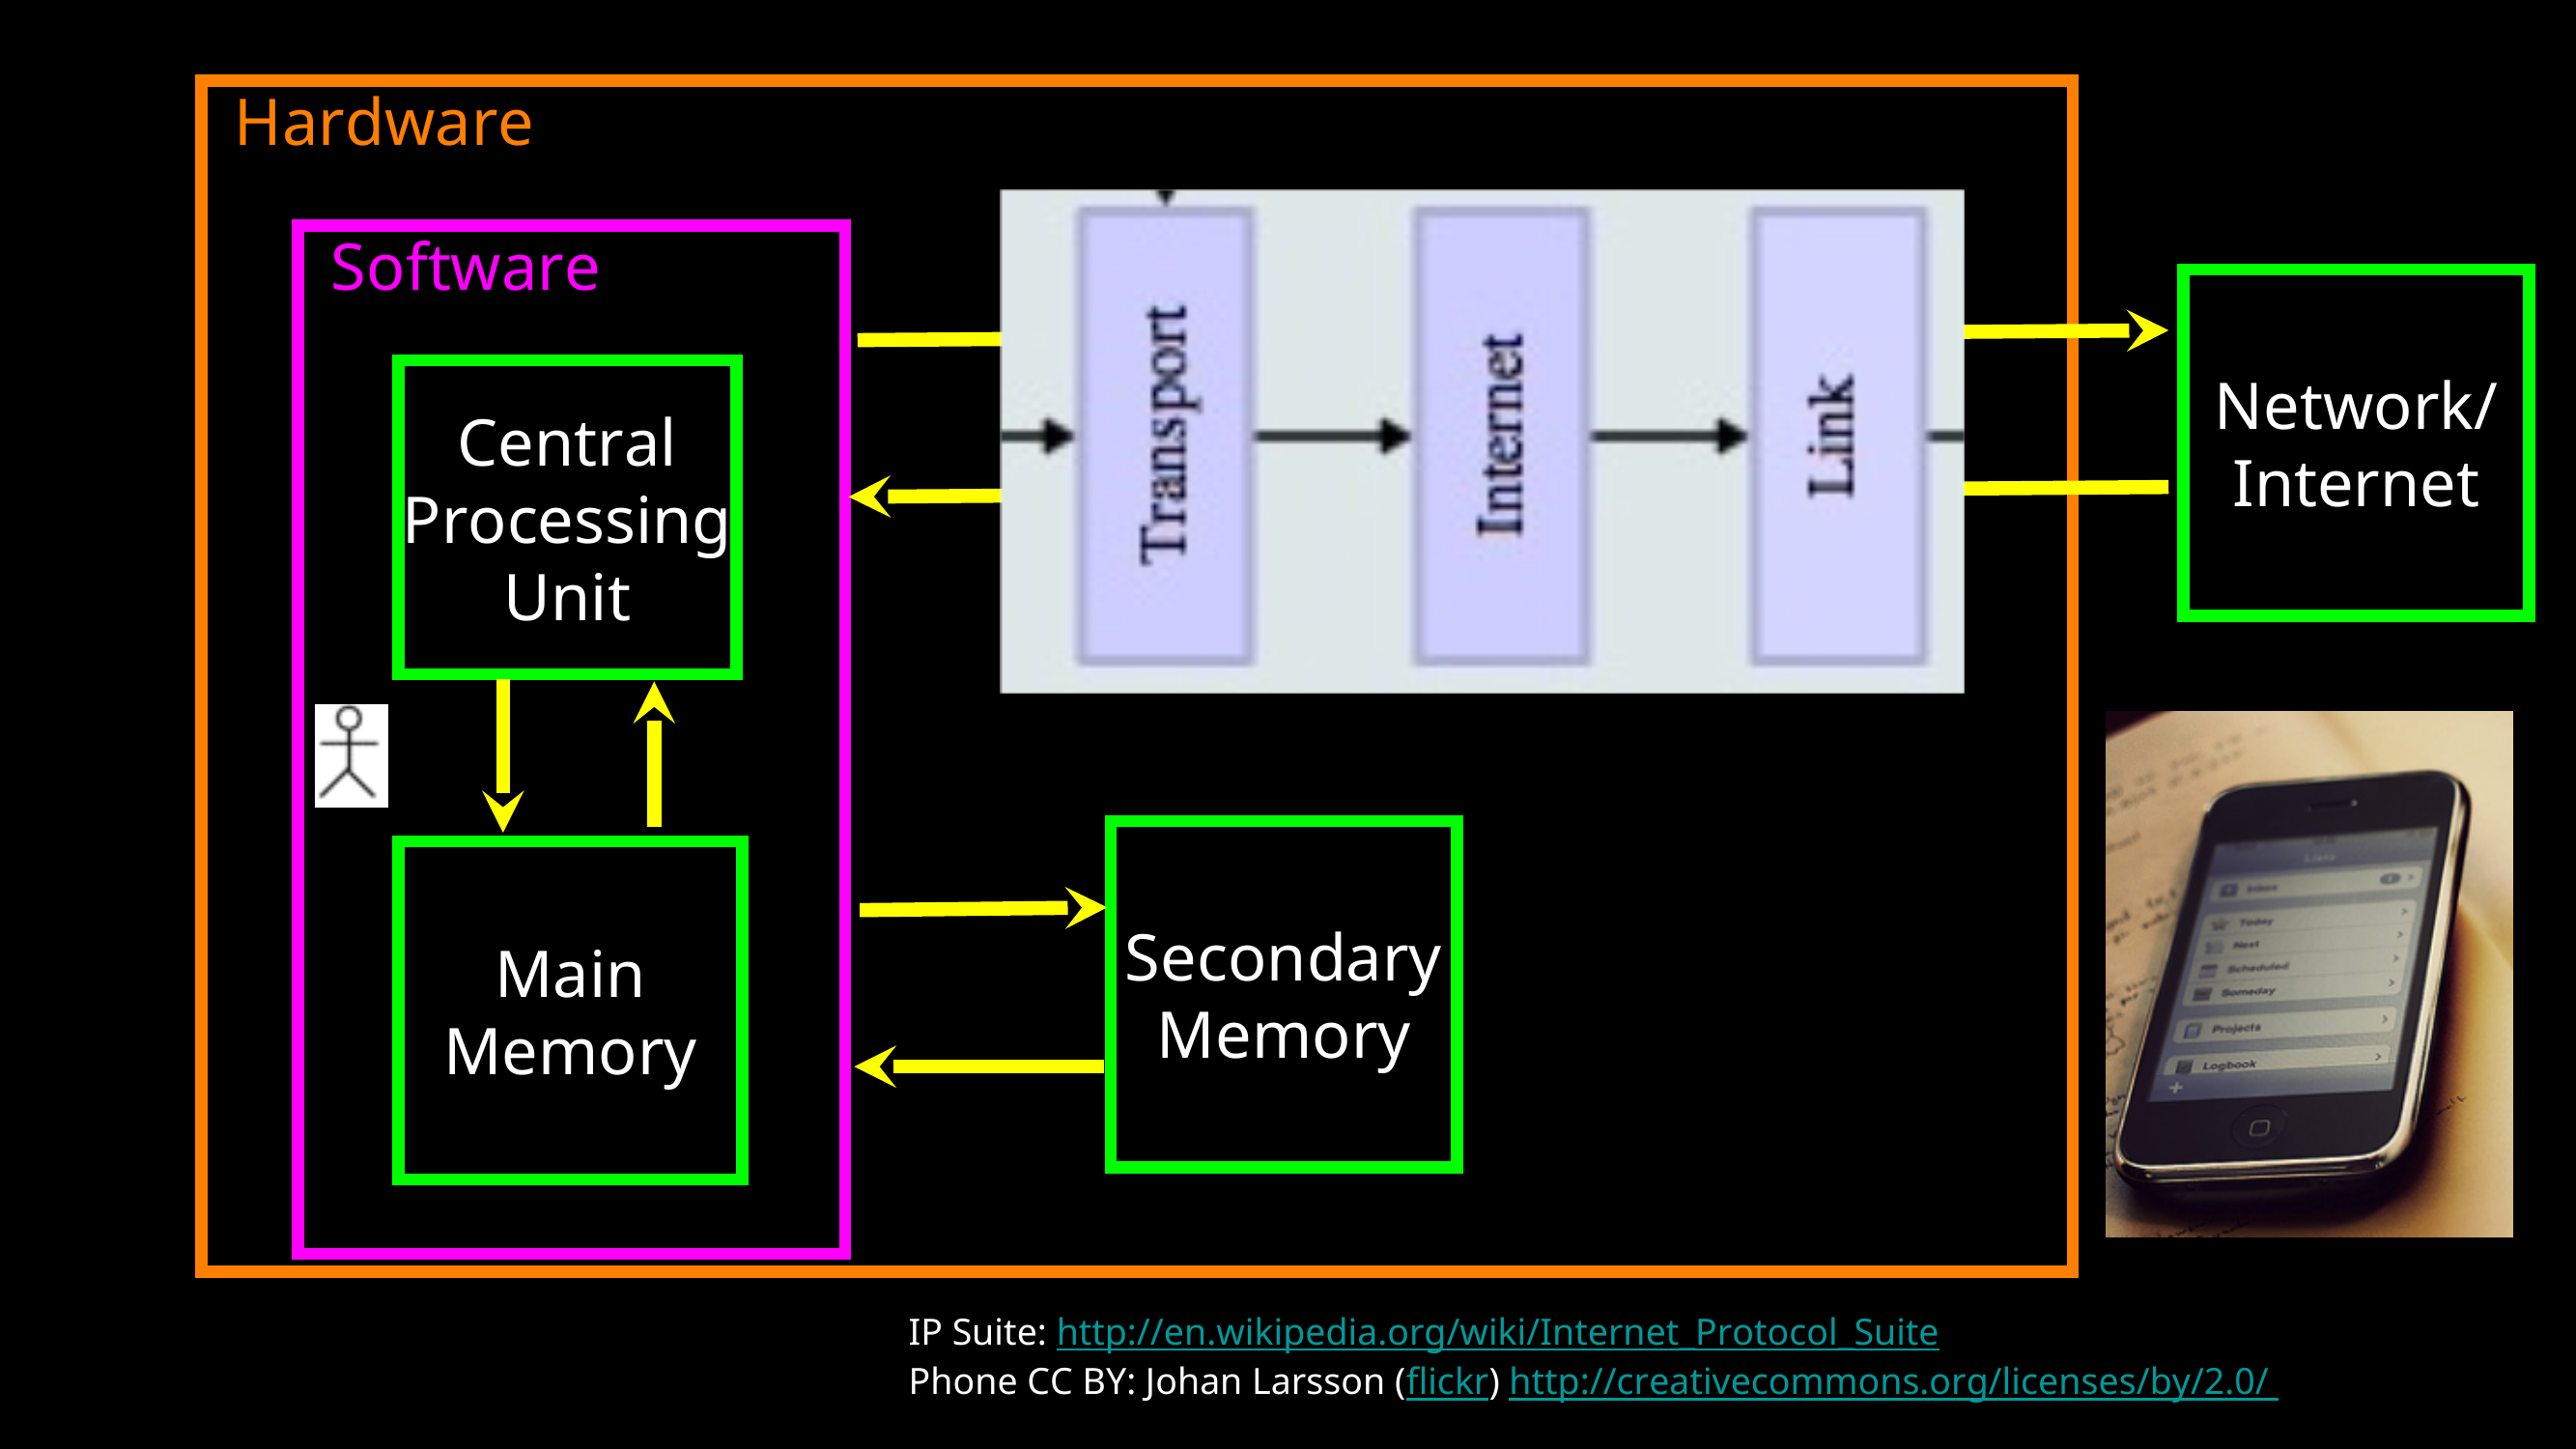

Hardware
 Software
Network/
Internet
Central
Processing
Unit
Secondary
Memory
Main
Memory
IP Suite: http://en.wikipedia.org/wiki/Internet_Protocol_Suite
Phone CC BY: Johan Larsson (flickr) http://creativecommons.org/licenses/by/2.0/